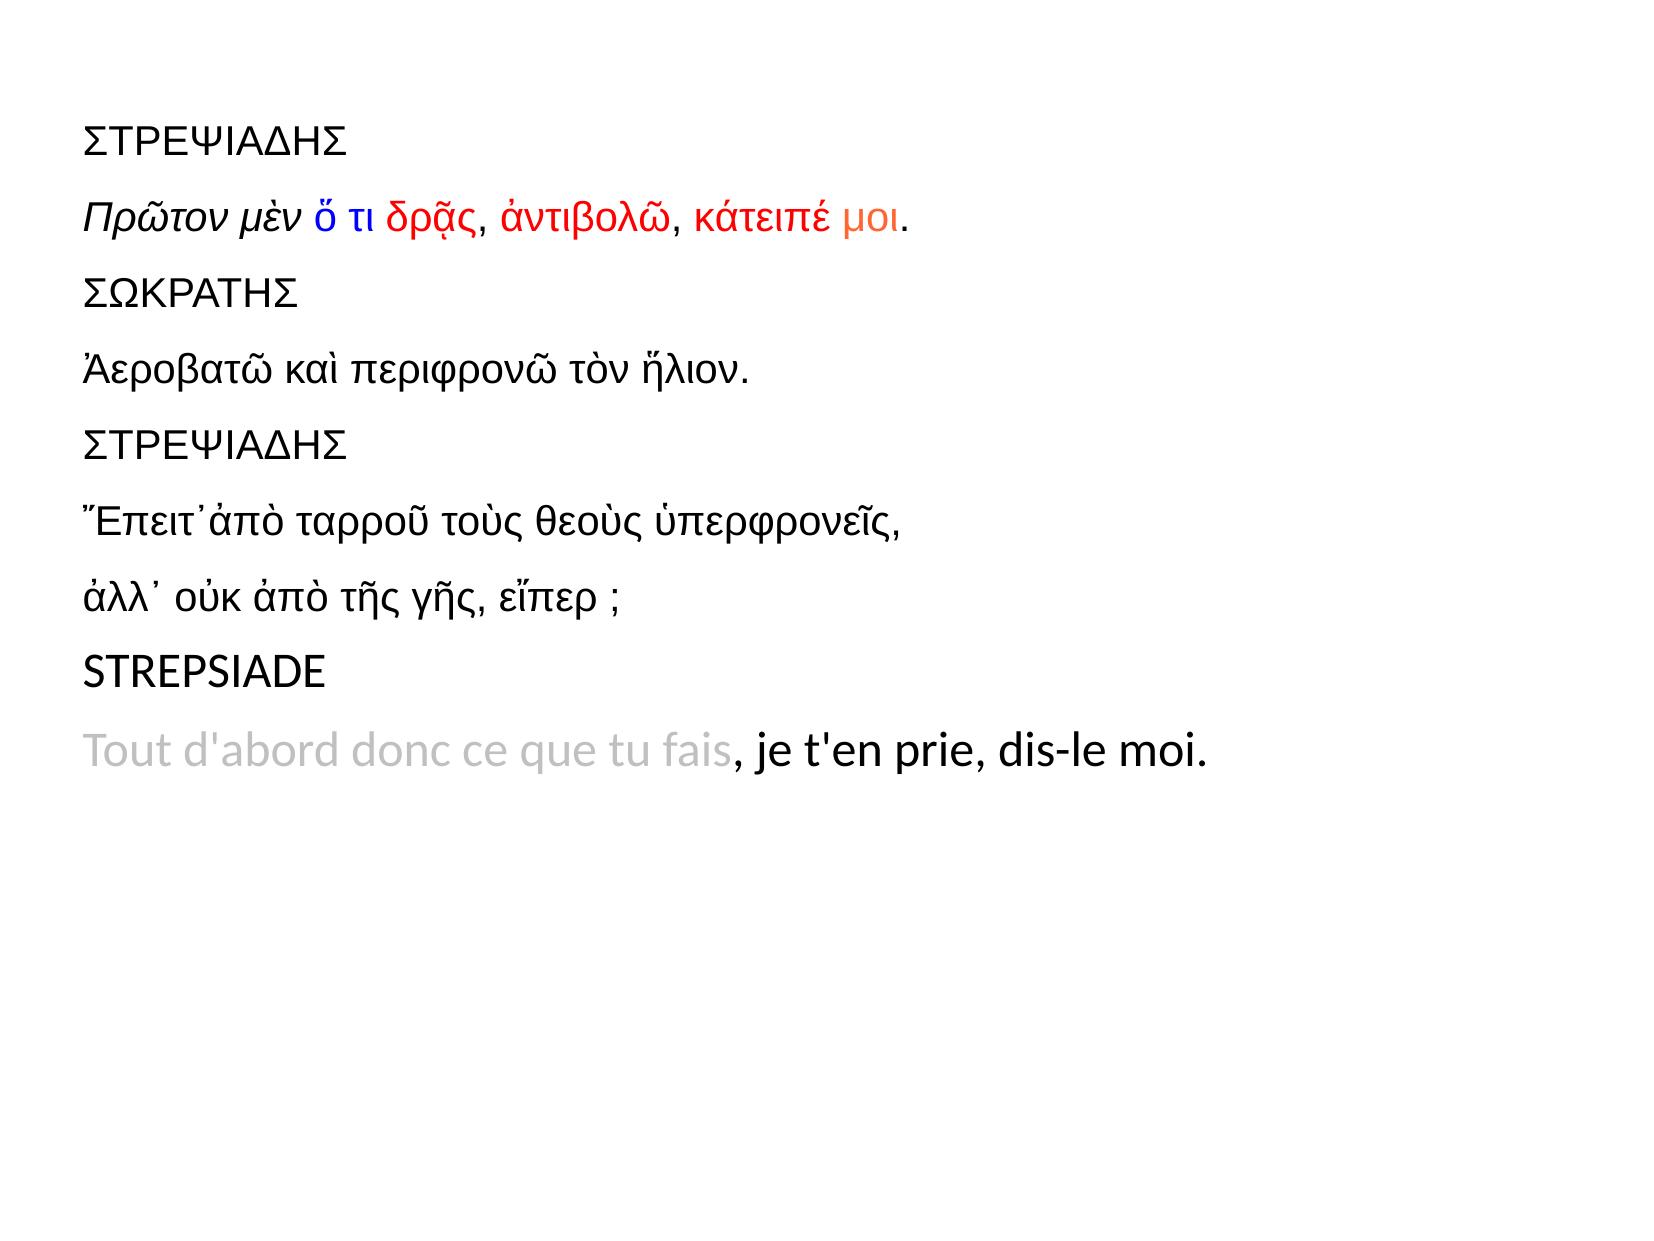

# ΣΤΡΕΨΙΑΔΗΣ
Πρῶτον μὲν ὅ τι δρᾷς, ἀντιβολῶ, κάτειπέ μοι.
ΣΩΚΡΑΤΗΣ
Ἀεροβατῶ καὶ περιφρονῶ τὸν ἥλιον.
ΣΤΡΕΨΙΑΔΗΣ
Ἔπειτ᾿ἀπὸ ταρροῦ τοὺς θεοὺς ὑπερφρονεῖς,
ἀλλ᾿ οὐκ ἀπὸ τῆς γῆς, εἴπερ ;
STREPSIADE
Tout d'abord donc ce que tu fais, je t'en prie, dis-le moi.